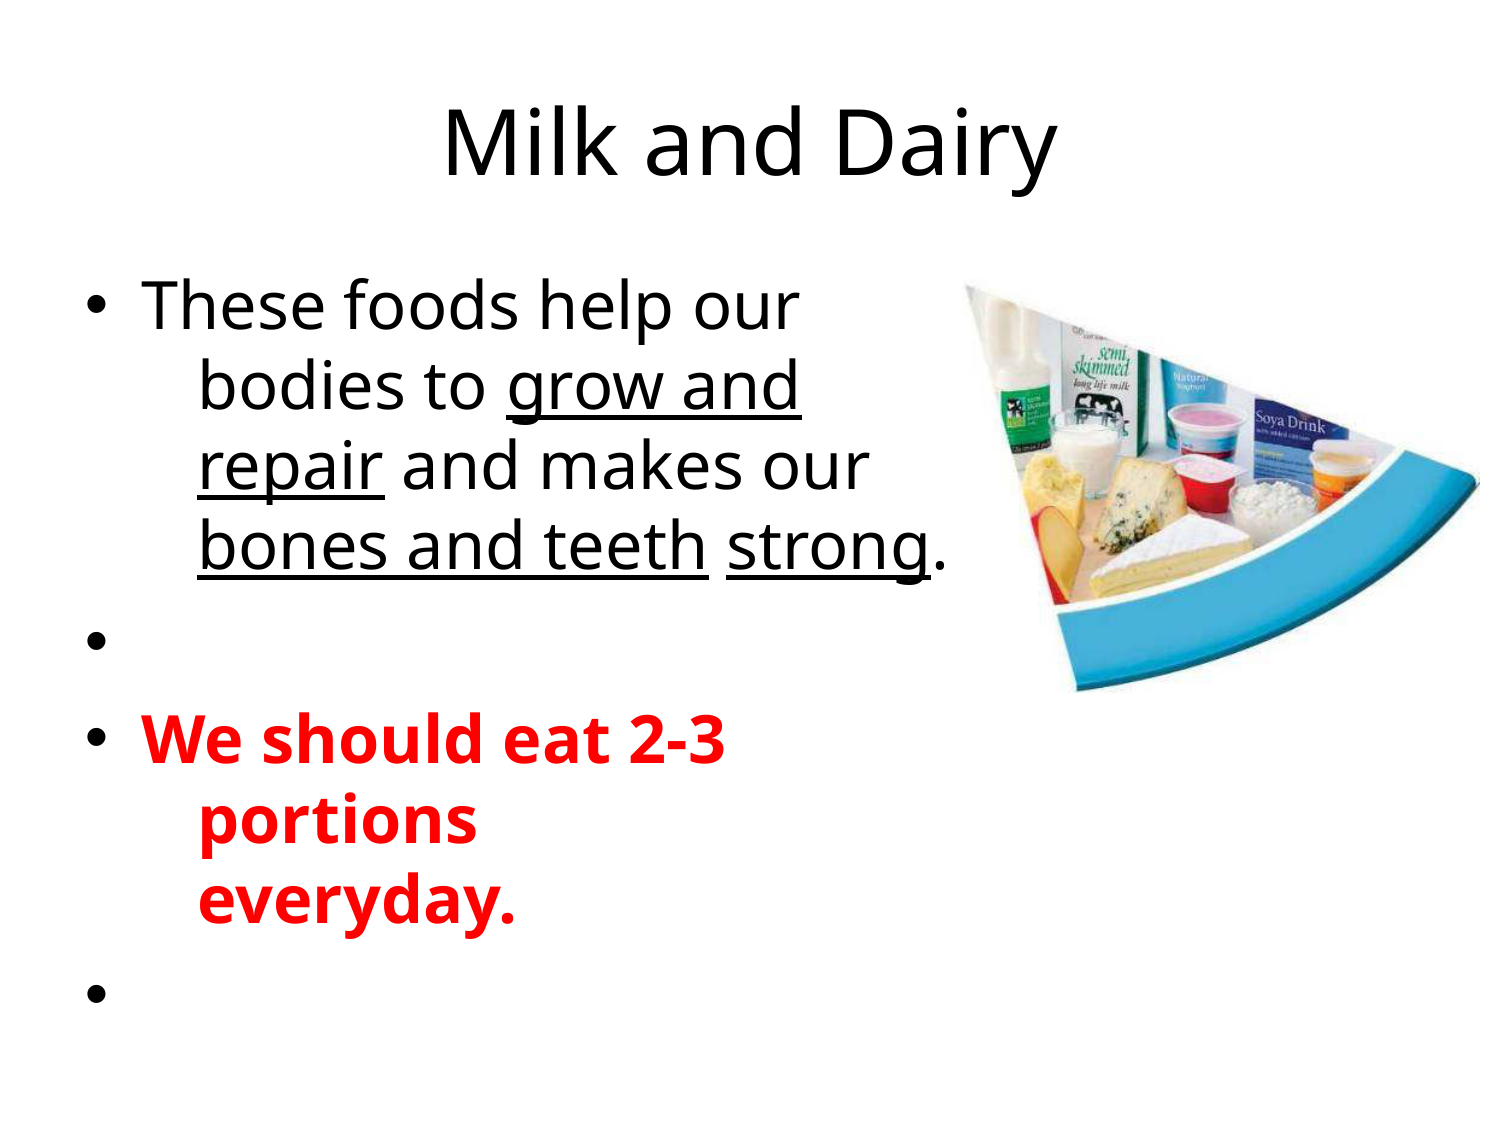

# Milk and Dairy
These foods help our bodies to grow and repair and makes our bones and teeth strong.
We should eat 2-3 portions
everyday.